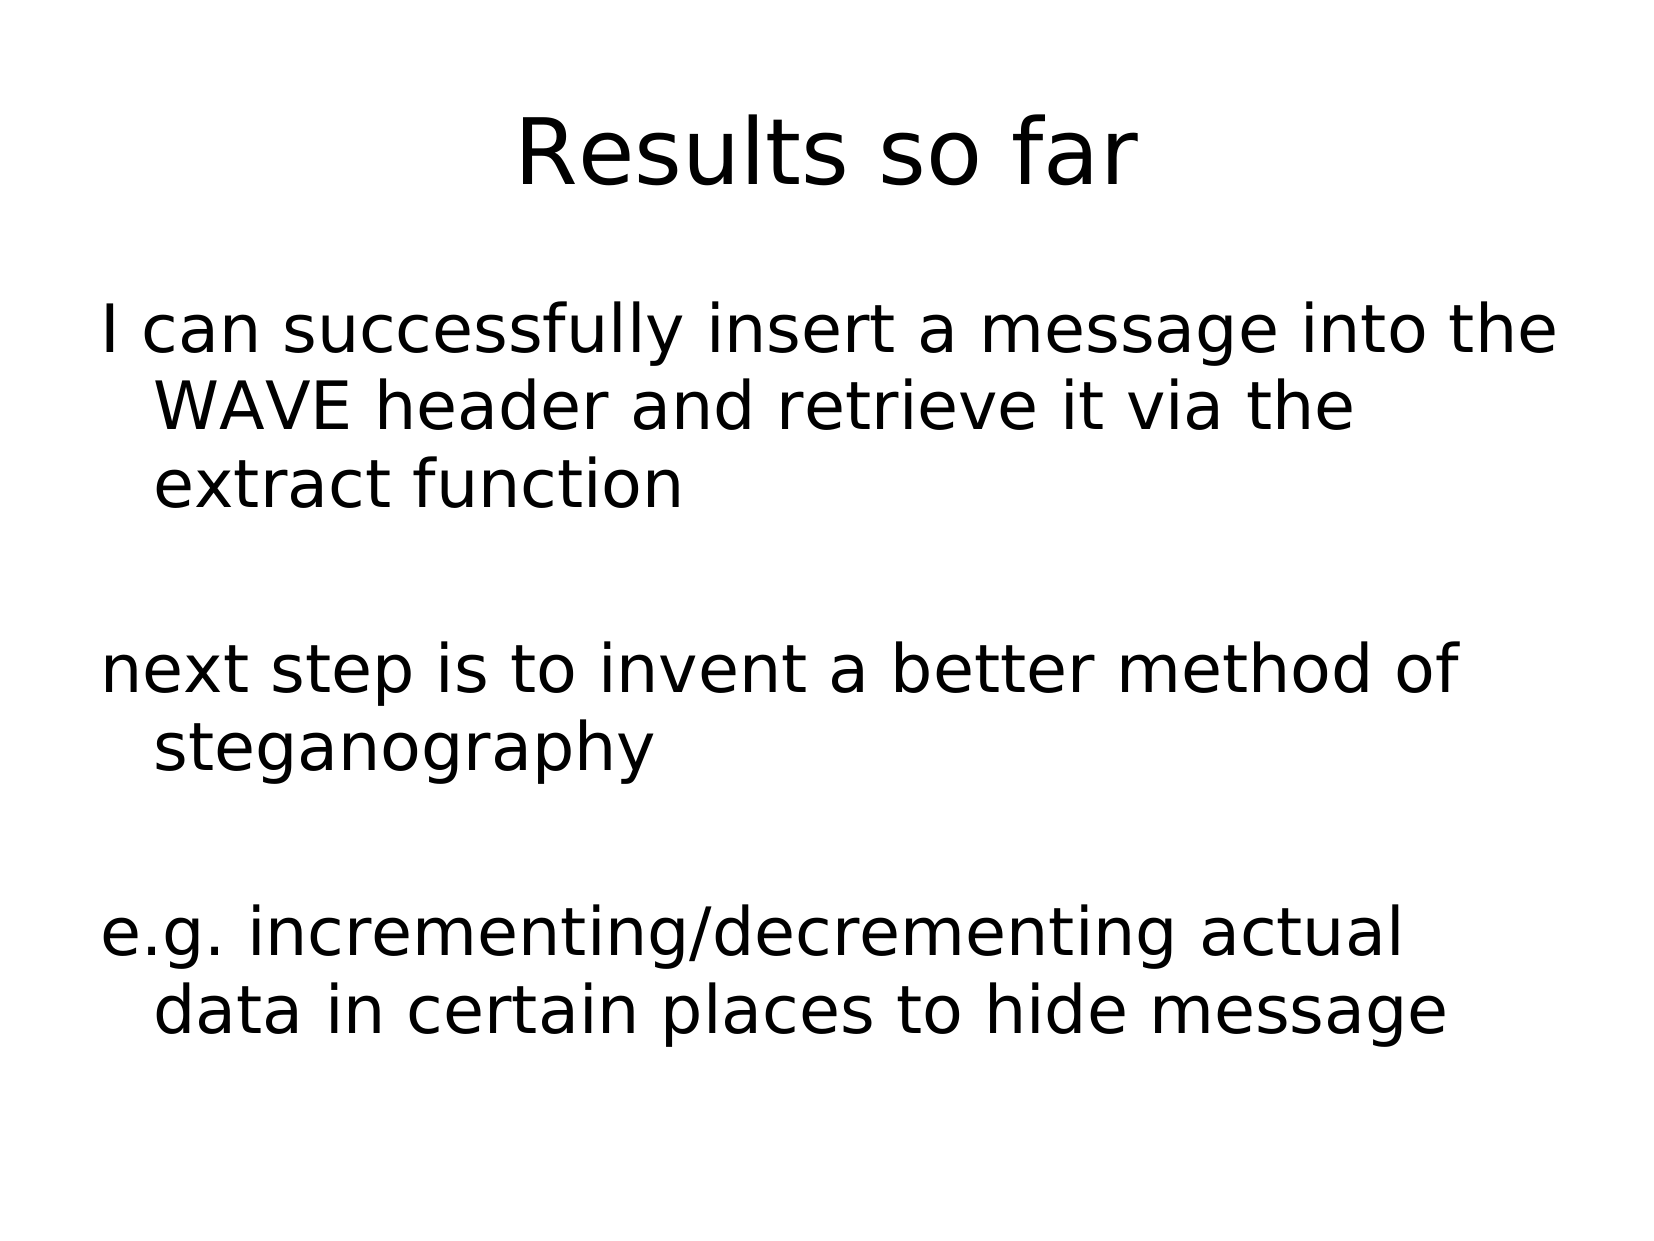

# Results so far
I can successfully insert a message into the WAVE header and retrieve it via the extract function
next step is to invent a better method of steganography
e.g. incrementing/decrementing actual data in certain places to hide message